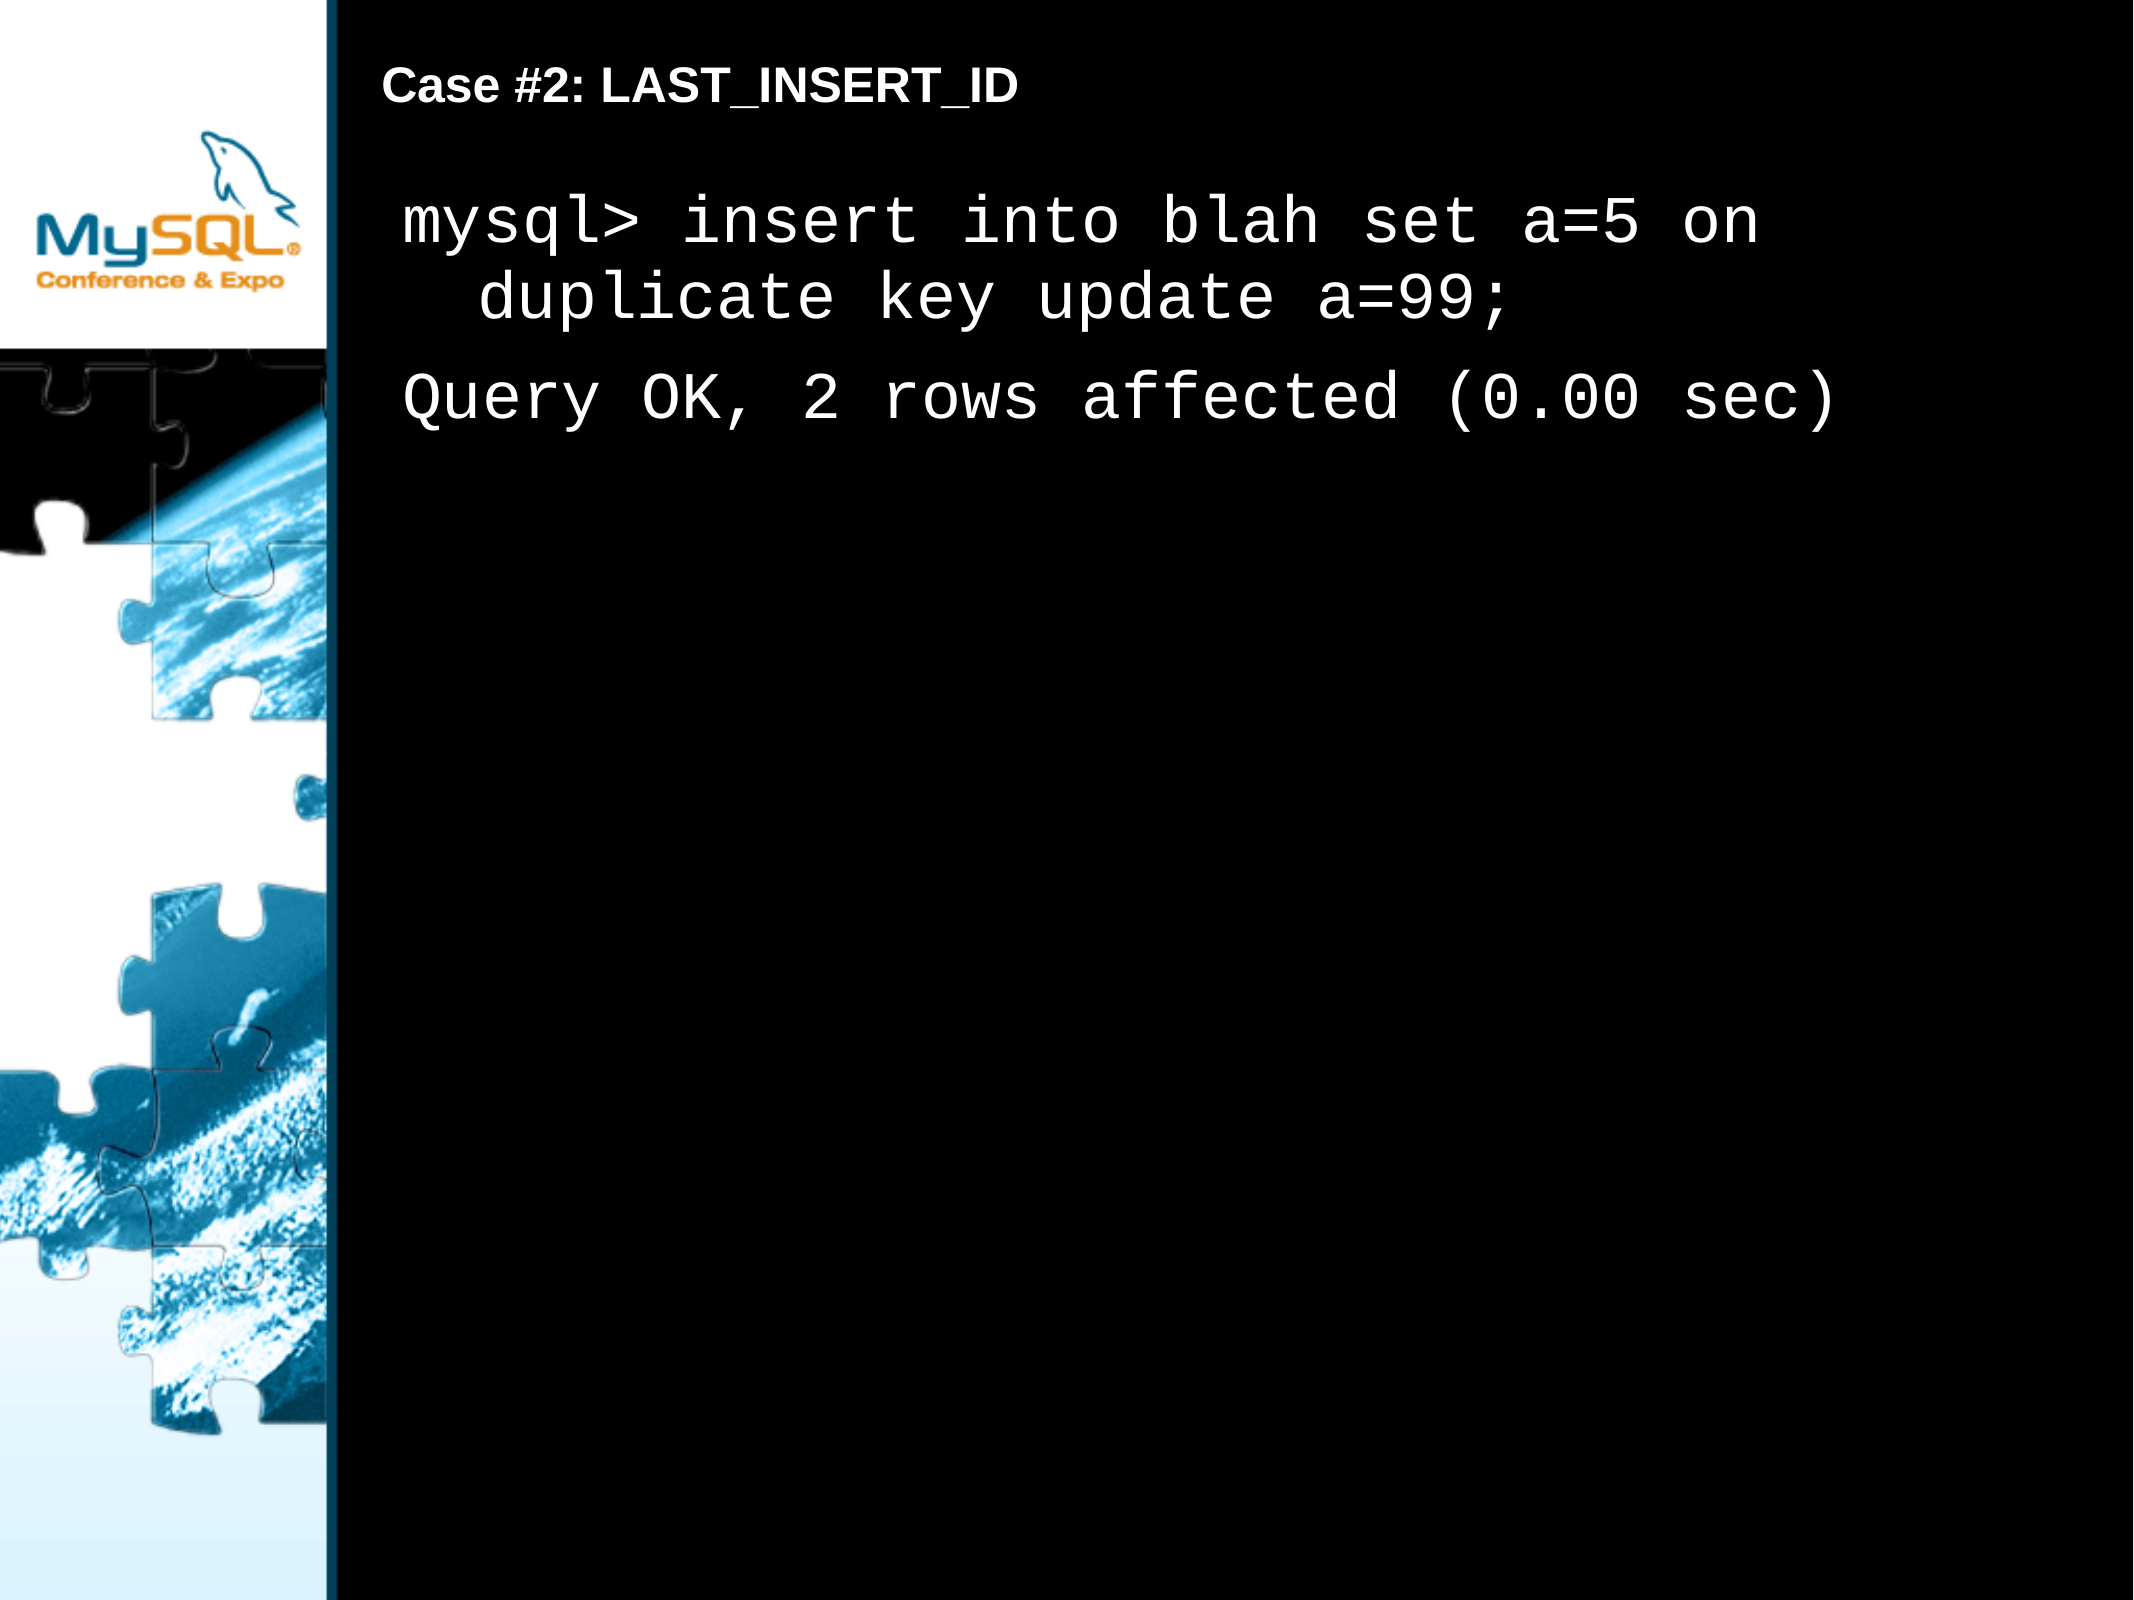

# Case #2: LAST_INSERT_ID
mysql> insert into blah set a=5 on duplicate key update a=99;
Query OK, 2 rows affected (0.00 sec)